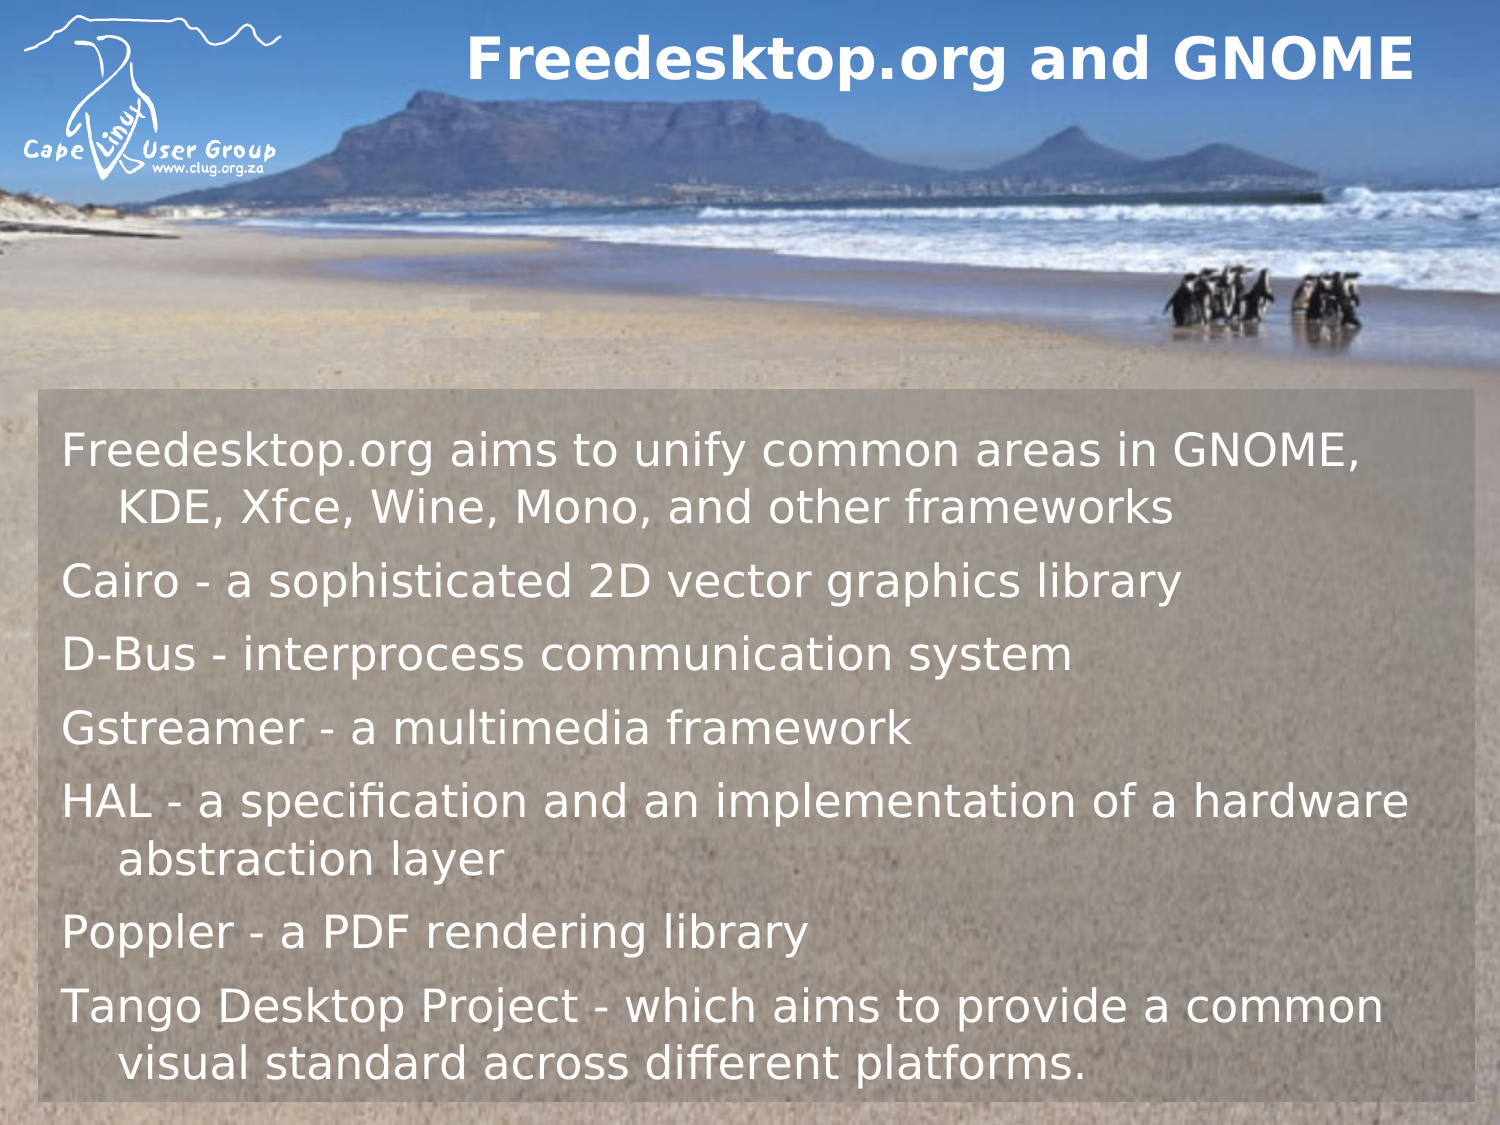

# Freedesktop.org and GNOME
Freedesktop.org aims to unify common areas in GNOME, KDE, Xfce, Wine, Mono, and other frameworks
Cairo - a sophisticated 2D vector graphics library
D-Bus - interprocess communication system
Gstreamer - a multimedia framework
HAL - a specification and an implementation of a hardware abstraction layer
Poppler - a PDF rendering library
Tango Desktop Project - which aims to provide a common visual standard across different platforms.